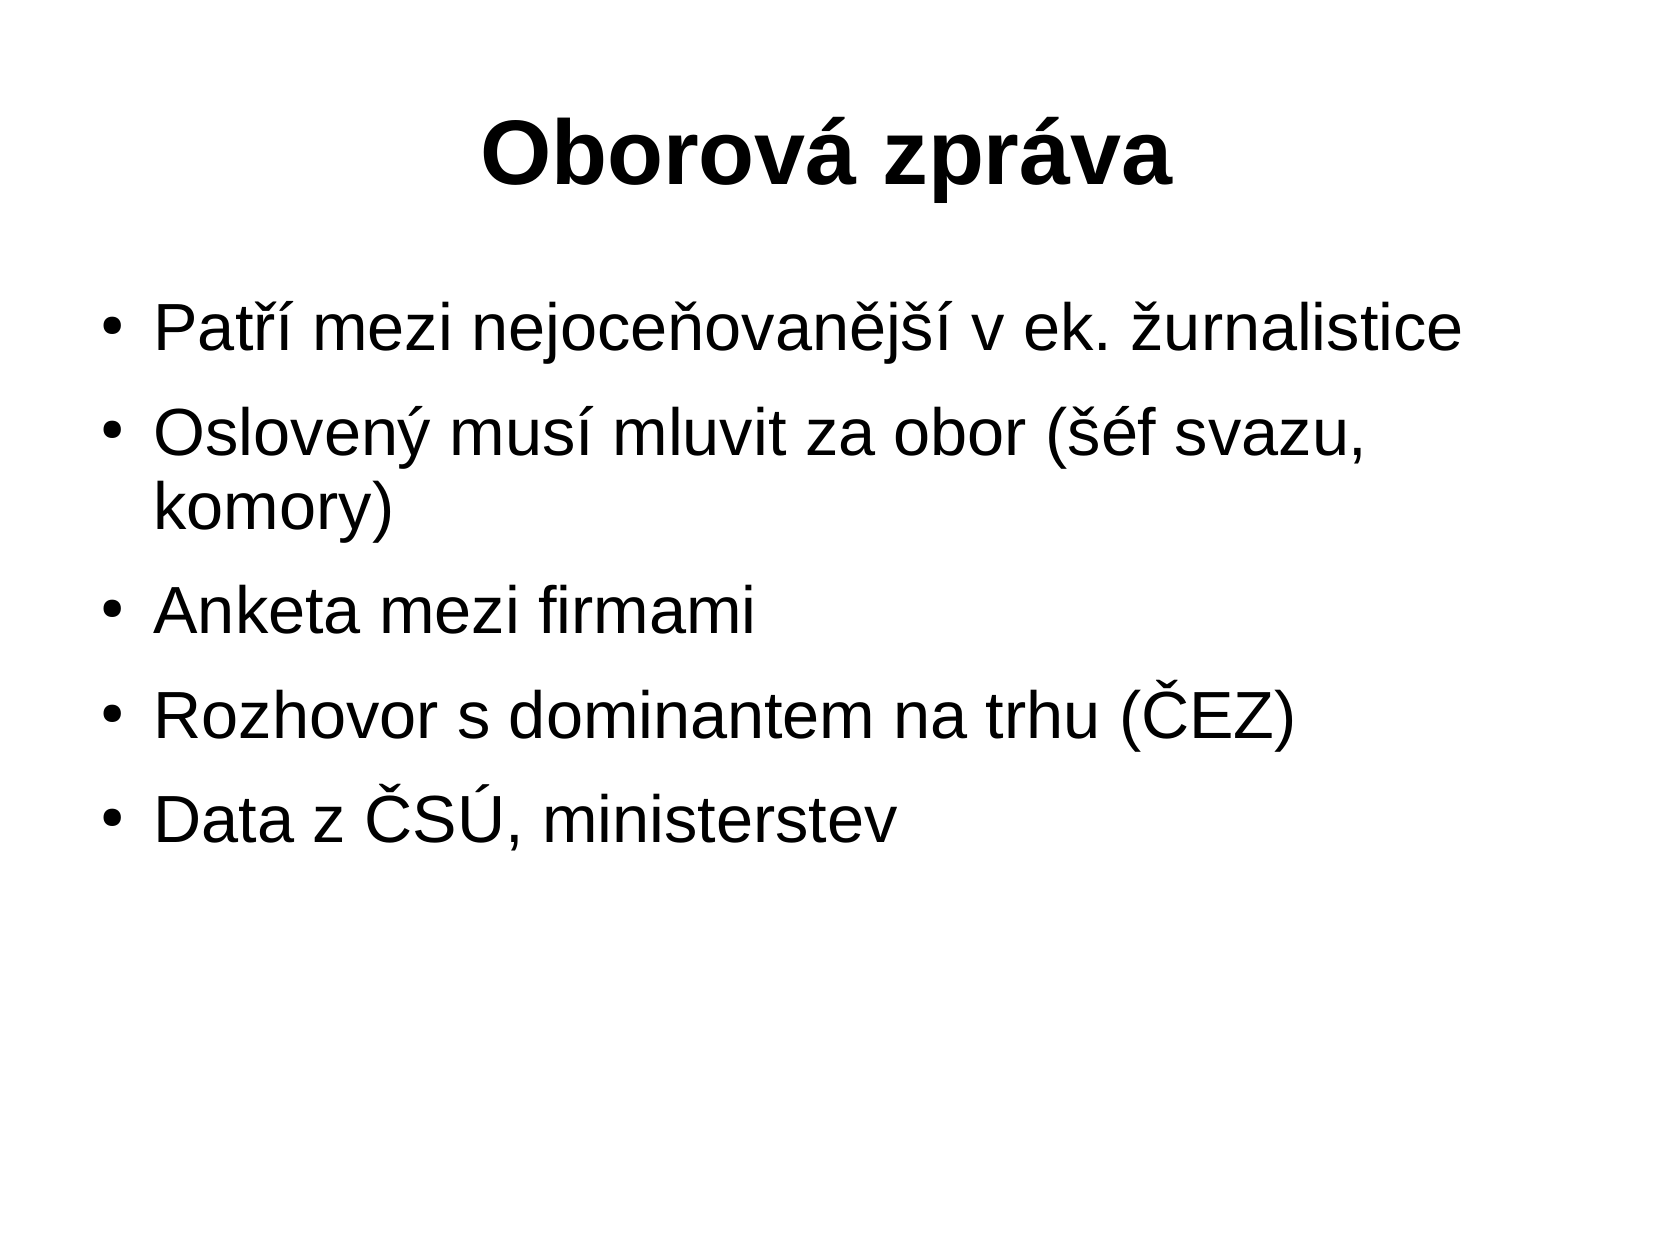

# Oborová zpráva
Patří mezi nejoceňovanější v ek. žurnalistice
Oslovený musí mluvit za obor (šéf svazu, komory)
Anketa mezi firmami
Rozhovor s dominantem na trhu (ČEZ)
Data z ČSÚ, ministerstev